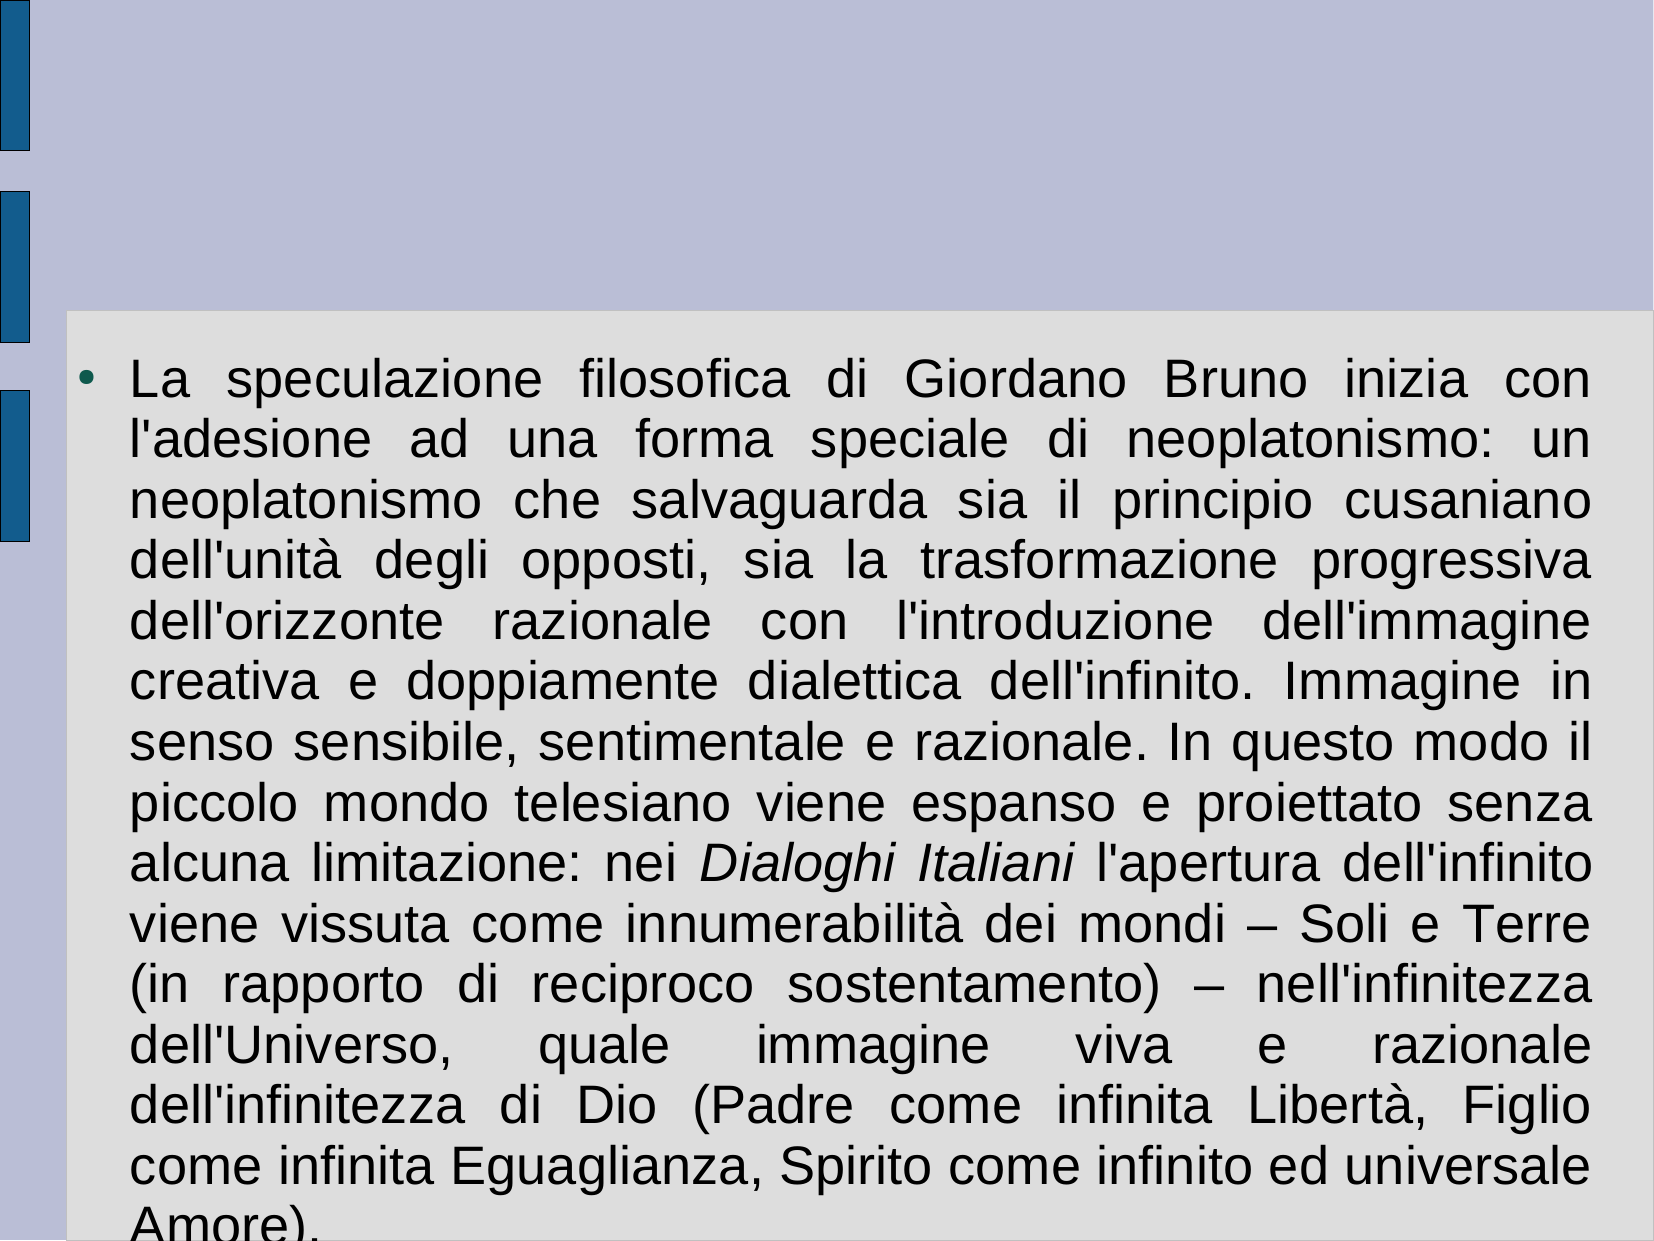

#
La speculazione filosofica di Giordano Bruno inizia con l'adesione ad una forma speciale di neoplatonismo: un neoplatonismo che salvaguarda sia il principio cusaniano dell'unità degli opposti, sia la trasformazione progressiva dell'orizzonte razionale con l'introduzione dell'immagine creativa e doppiamente dialettica dell'infinito. Immagine in senso sensibile, sentimentale e razionale. In questo modo il piccolo mondo telesiano viene espanso e proiettato senza alcuna limitazione: nei Dialoghi Italiani l'apertura dell'infinito viene vissuta come innumerabilità dei mondi – Soli e Terre (in rapporto di reciproco sostentamento) – nell'infinitezza dell'Universo, quale immagine viva e razionale dell'infinitezza di Dio (Padre come infinita Libertà, Figlio come infinita Eguaglianza, Spirito come infinito ed universale Amore).